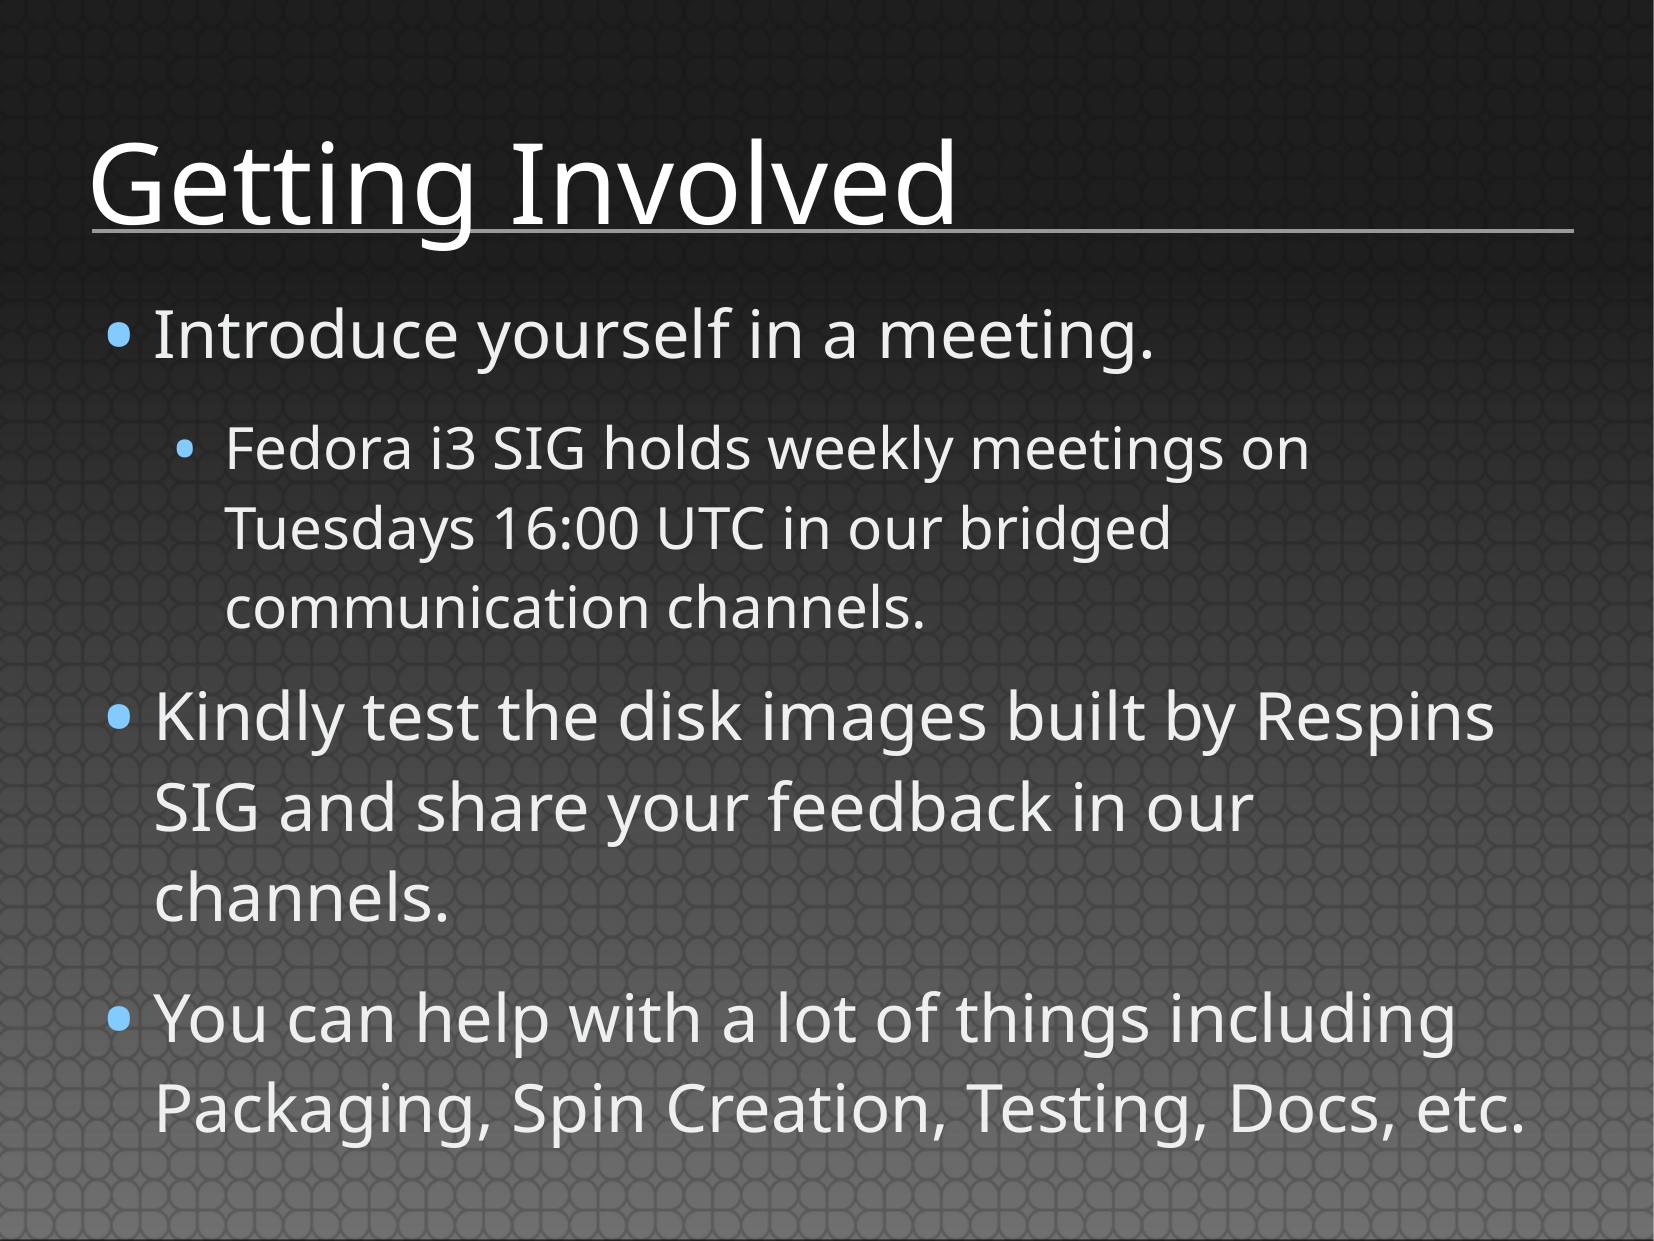

# Getting Involved
Introduce yourself in a meeting.
Fedora i3 SIG holds weekly meetings on Tuesdays 16:00 UTC in our bridged communication channels.
Kindly test the disk images built by Respins SIG and share your feedback in our channels.
You can help with a lot of things including Packaging, Spin Creation, Testing, Docs, etc.